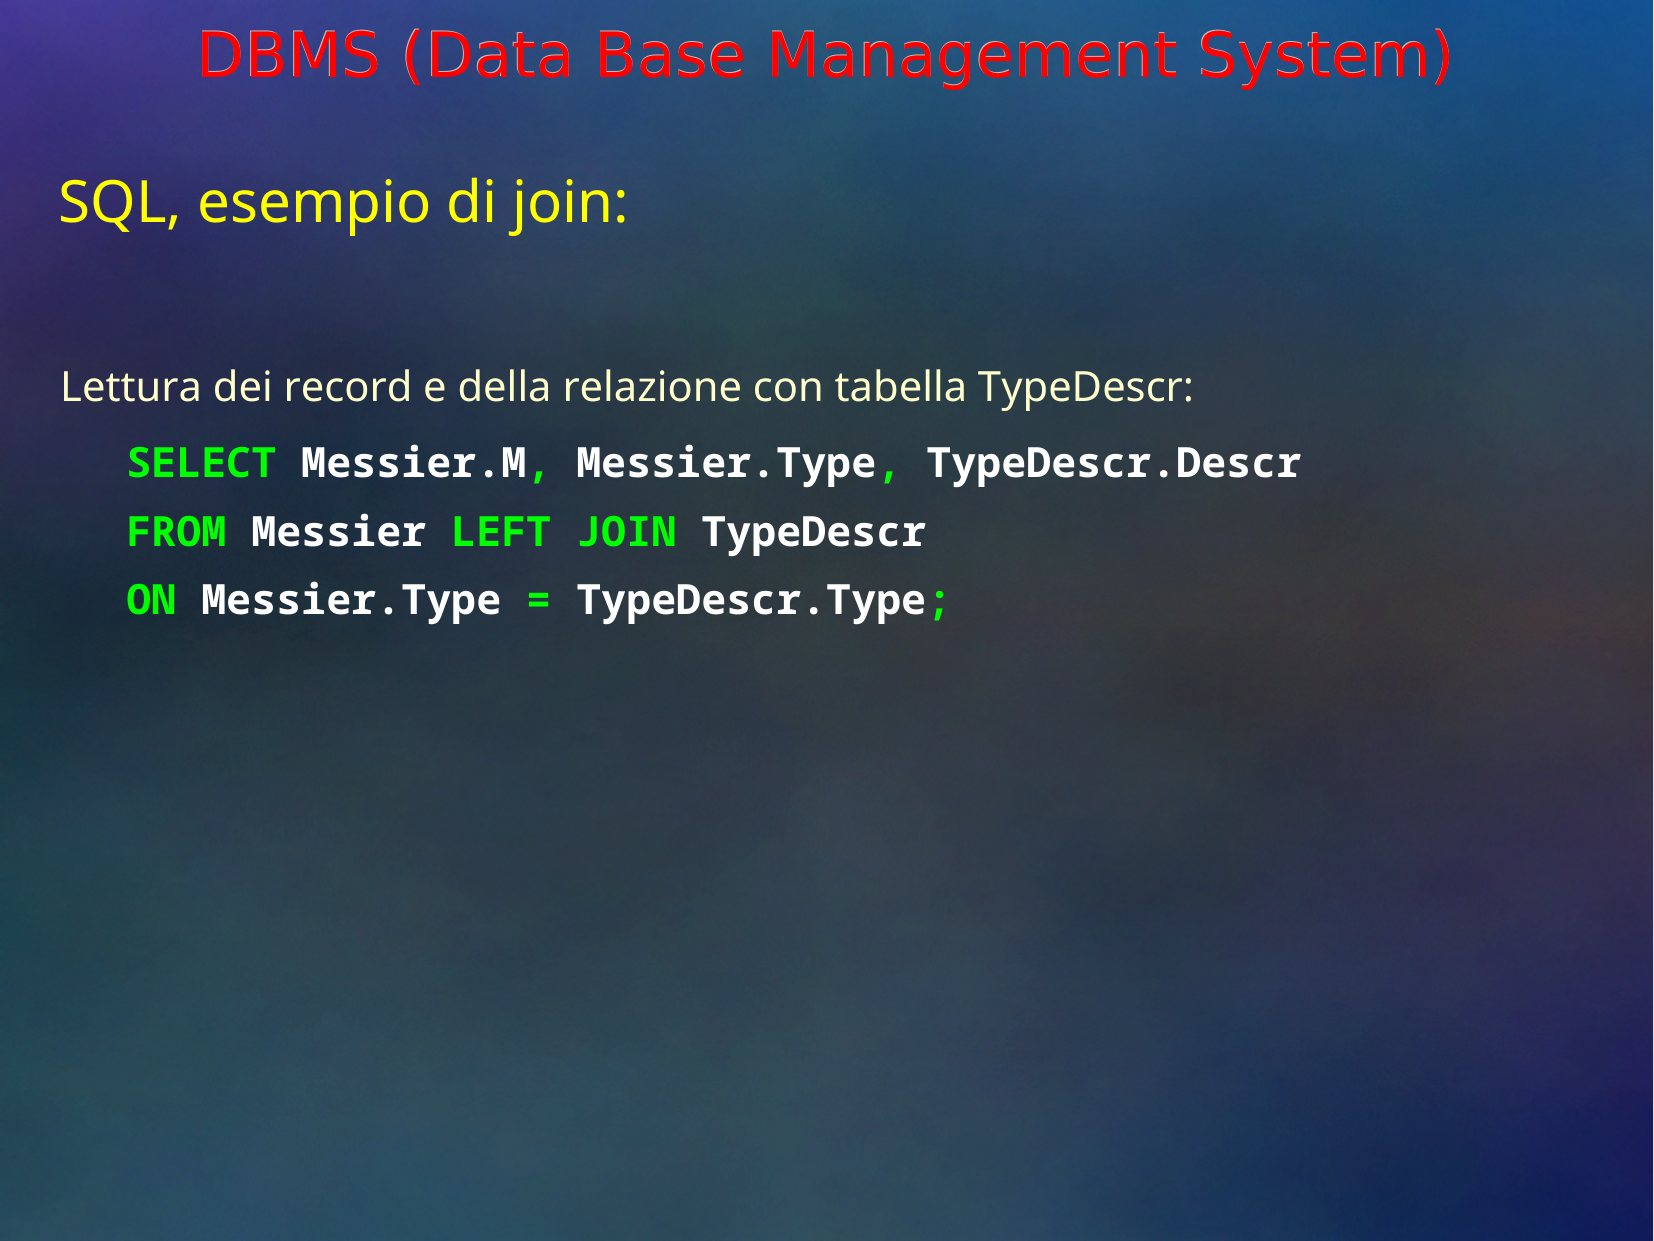

SQL, esempio di join:
Lettura dei record e della relazione con tabella TypeDescr:
SELECT Messier.M, Messier.Type, TypeDescr.Descr
FROM Messier LEFT JOIN TypeDescr
ON Messier.Type = TypeDescr.Type;